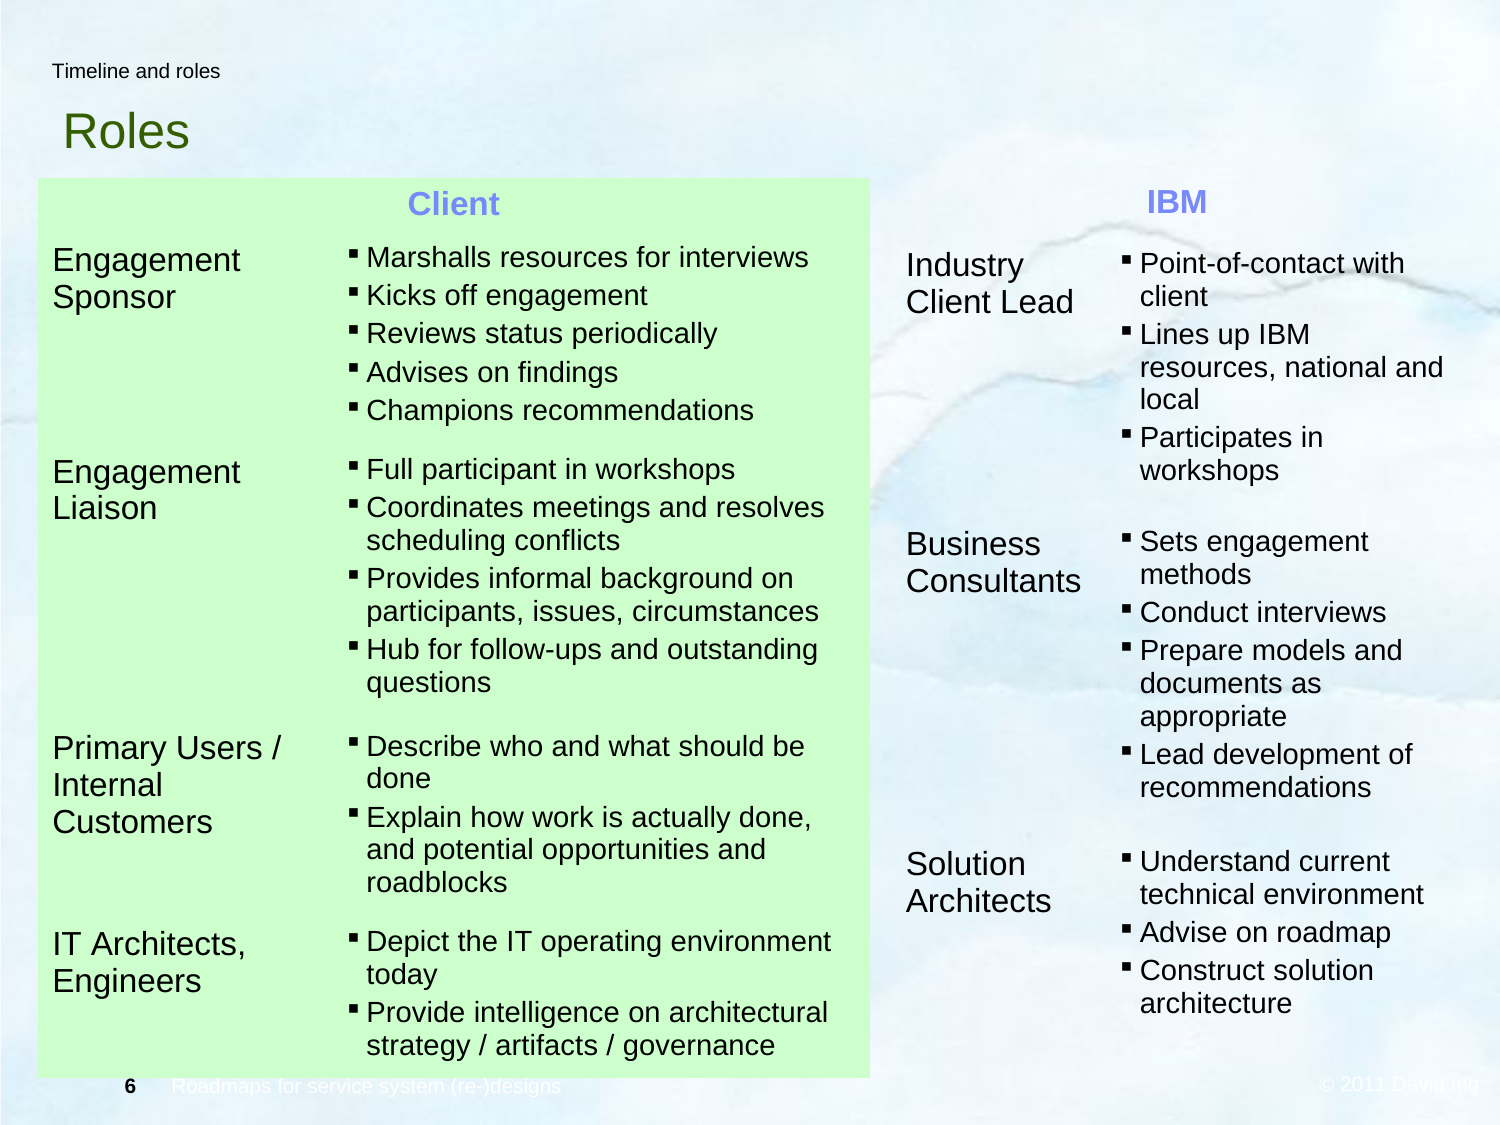

Timeline and roles
# Roles
| IBM | |
| --- | --- |
| Industry Client Lead | Point-of-contact with client Lines up IBM resources, national and local Participates in workshops |
| Business Consultants | Sets engagement methods Conduct interviews Prepare models and documents as appropriate Lead development of recommendations |
| Solution Architects | Understand current technical environment Advise on roadmap Construct solution architecture |
| Client | |
| --- | --- |
| Engagement Sponsor | Marshalls resources for interviews Kicks off engagement Reviews status periodically Advises on findings Champions recommendations |
| Engagement Liaison | Full participant in workshops Coordinates meetings and resolves scheduling conflicts Provides informal background on participants, issues, circumstances Hub for follow-ups and outstanding questions |
| Primary Users / Internal Customers | Describe who and what should be done Explain how work is actually done, and potential opportunities and roadblocks |
| IT Architects, Engineers | Depict the IT operating environment today Provide intelligence on architectural strategy / artifacts / governance |
6
Roadmaps for service system (re-)designs